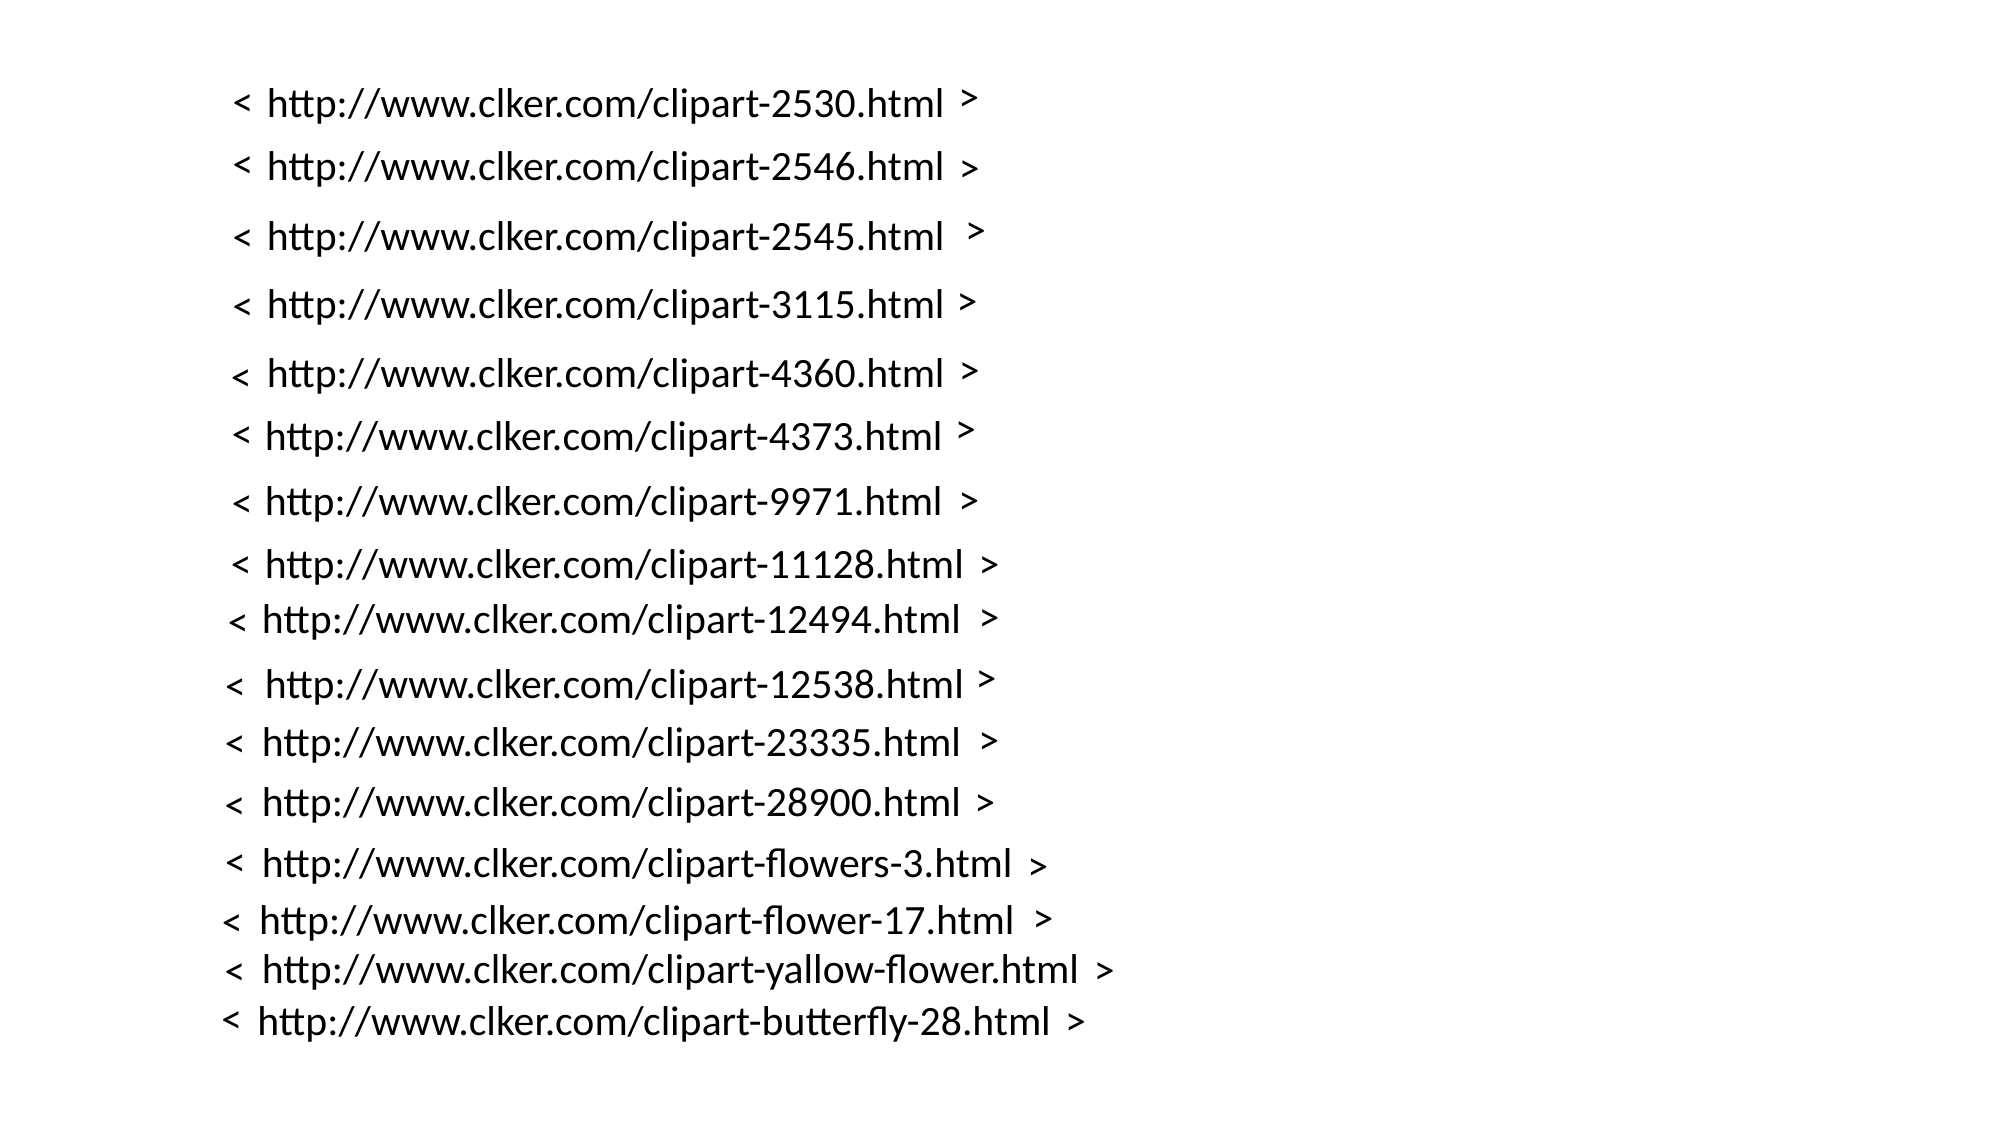

>
<
http://www.clker.com/clipart-2530.html
<
http://www.clker.com/clipart-2546.html
>
>
http://www.clker.com/clipart-2545.html
<
>
http://www.clker.com/clipart-3115.html
<
>
http://www.clker.com/clipart-4360.html
<
>
<
http://www.clker.com/clipart-4373.html
>
http://www.clker.com/clipart-9971.html
<
>
<
http://www.clker.com/clipart-11128.html
>
http://www.clker.com/clipart-12494.html
<
>
http://www.clker.com/clipart-12538.html
<
>
http://www.clker.com/clipart-23335.html
<
>
http://www.clker.com/clipart-28900.html
<
<
http://www.clker.com/clipart-flowers-3.html
>
>
http://www.clker.com/clipart-flower-17.html
<
http://www.clker.com/clipart-yallow-flower.html
>
<
<
http://www.clker.com/clipart-butterfly-28.html
>